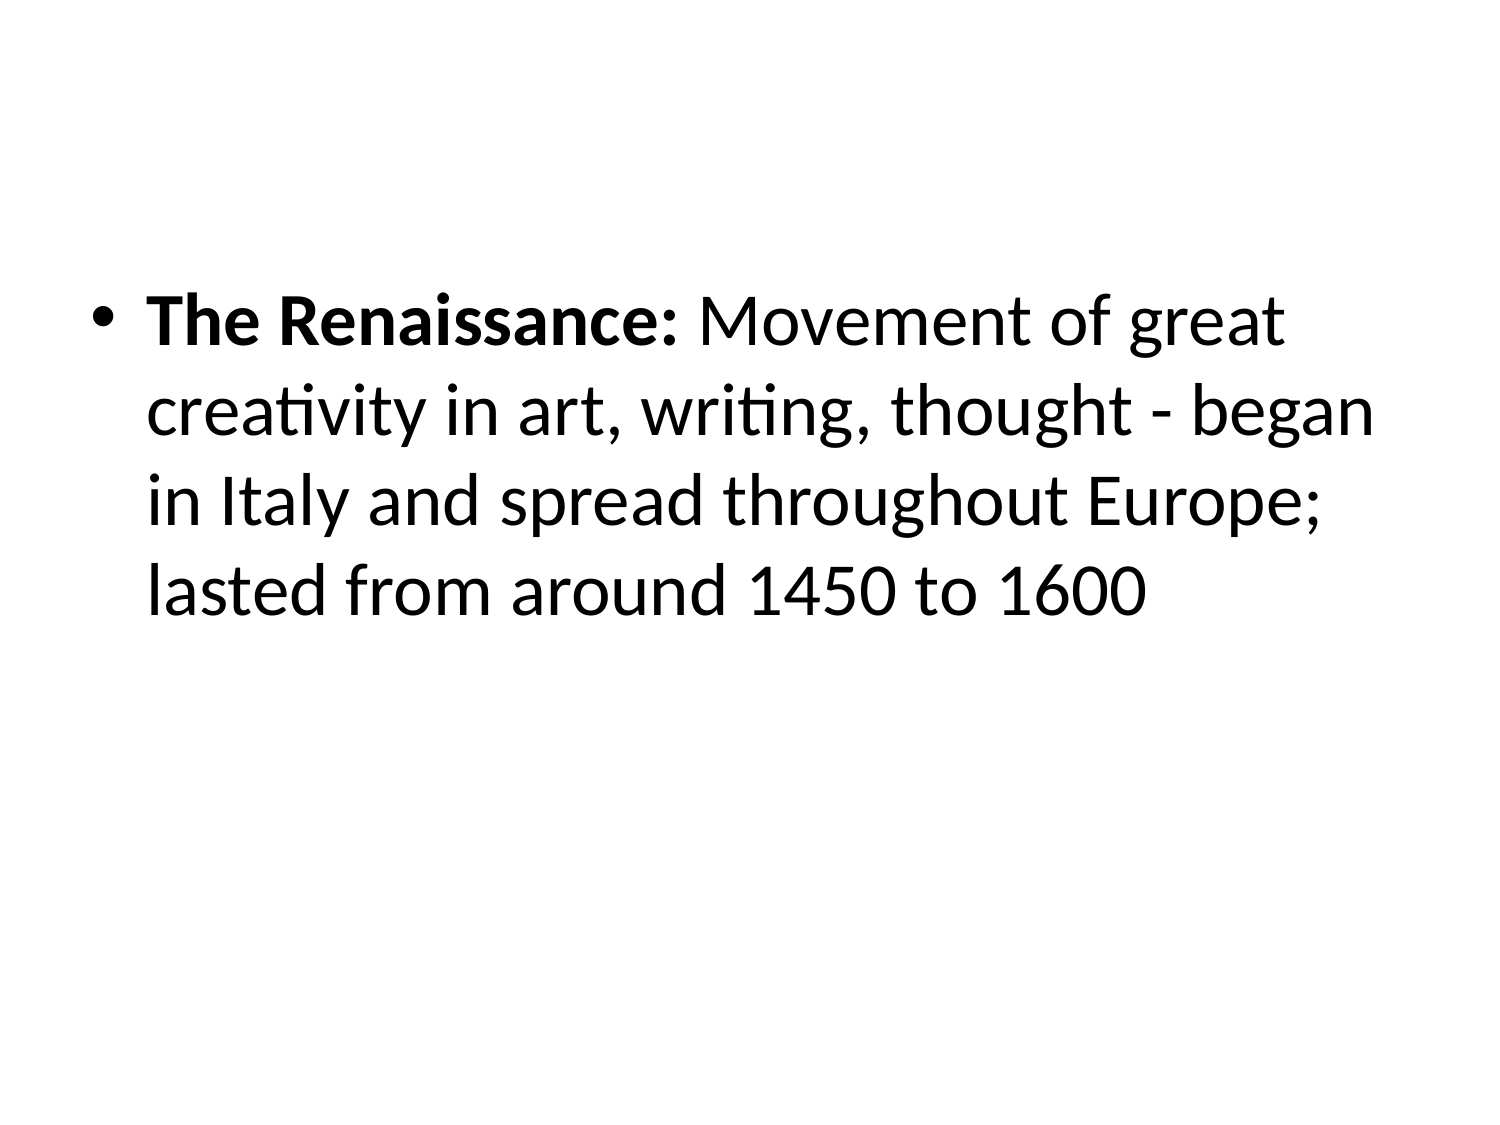

#
The Renaissance: Movement of great creativity in art, writing, thought - began in Italy and spread throughout Europe; lasted from around 1450 to 1600